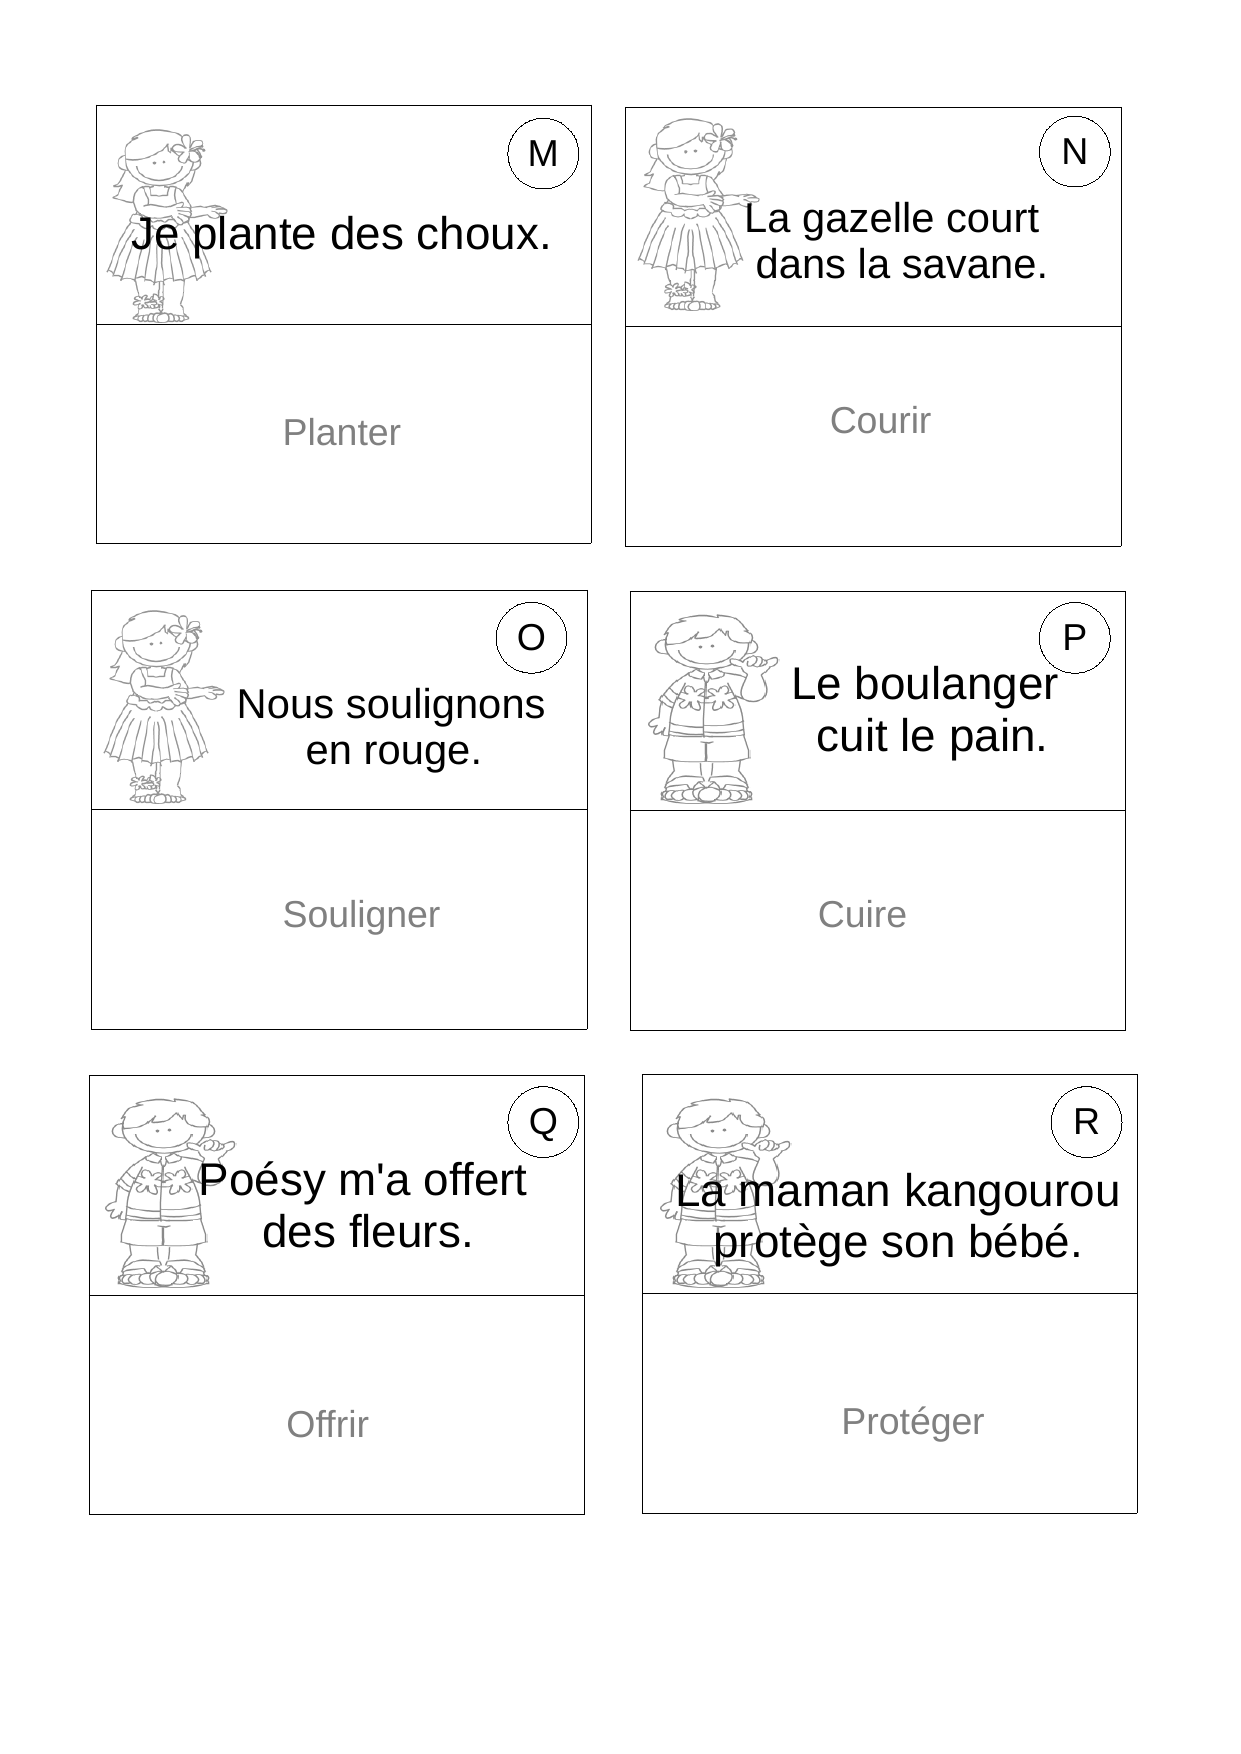

| |
| --- |
| |
| |
| --- |
| |
N
M
La gazelle court
 dans la savane.
Je plante des choux.
Courir
Planter
| |
| --- |
| |
| |
| --- |
| |
O
P
Le boulanger
 cuit le pain.
 Nous soulignons
 en rouge.
Souligner
Cuire
| |
| --- |
| |
| |
| --- |
| |
Q
R
Poésy m'a offert
 des fleurs.
La maman kangourou
 protège son bébé.
Protéger
Offrir